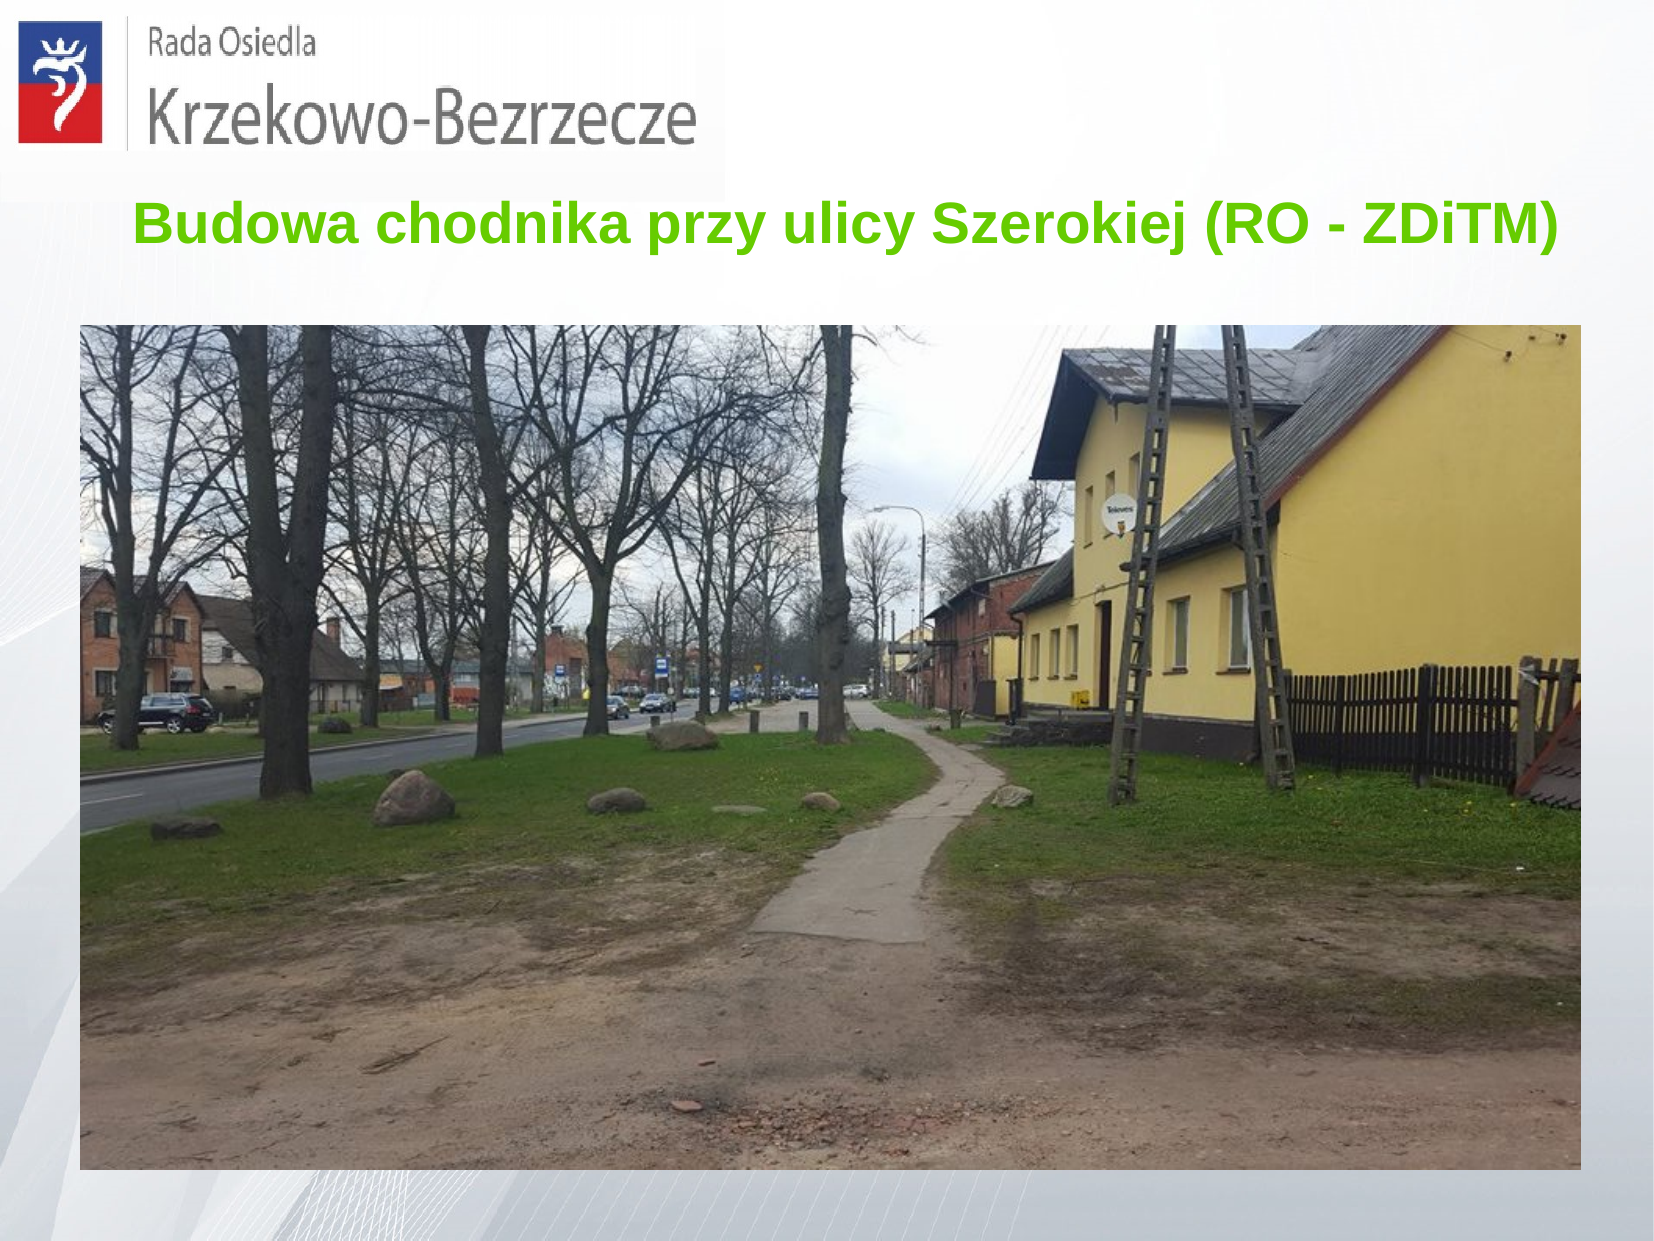

# Budowa chodnika przy ulicy Szerokiej (RO - ZDiTM)